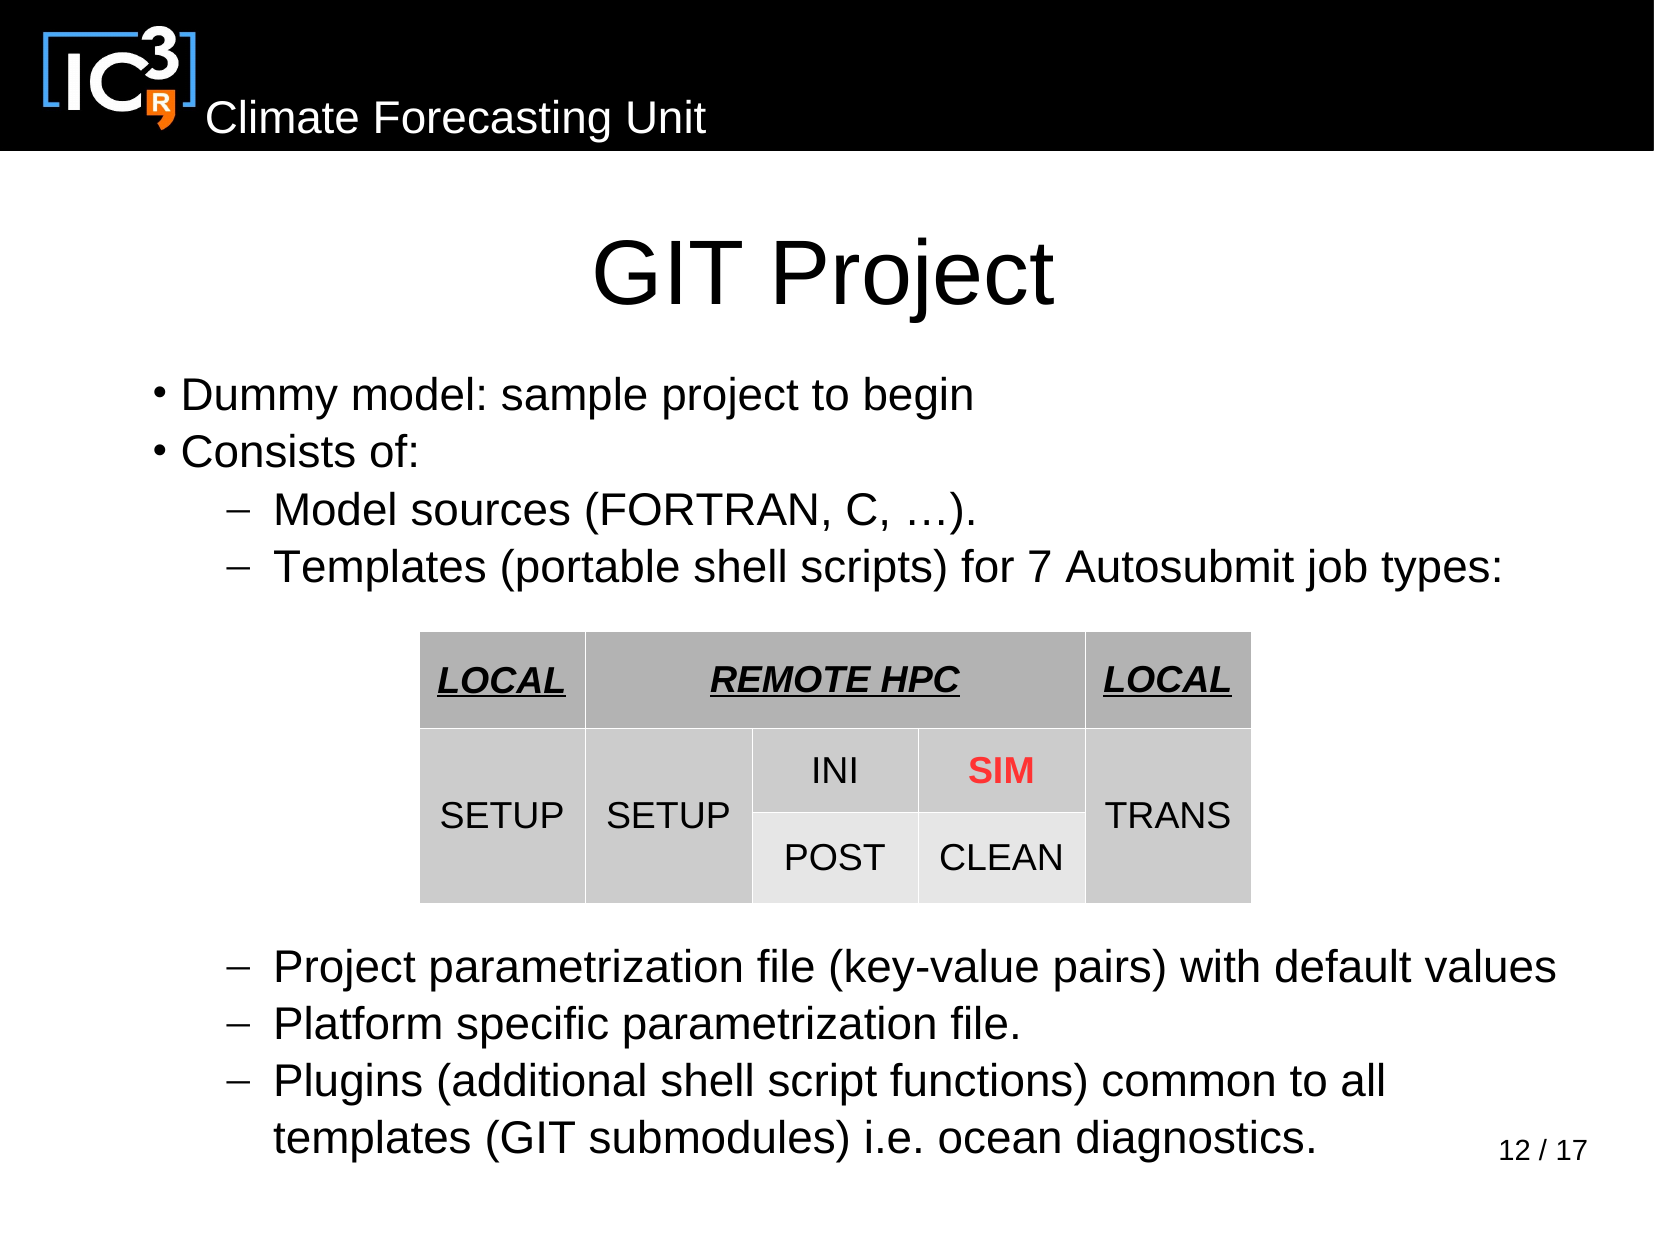

GIT Project
 Dummy model: sample project to begin
 Consists of:
Model sources (FORTRAN, C, …).
Templates (portable shell scripts) for 7 Autosubmit job types:
Project parametrization file (key-value pairs) with default values
Platform specific parametrization file.
Plugins (additional shell script functions) common to all templates (GIT submodules) i.e. ocean diagnostics.
| LOCAL | REMOTE HPC | | | LOCAL |
| --- | --- | --- | --- | --- |
| SETUP | SETUP | INI | SIM | TRANS |
| | | POST | CLEAN | |
12